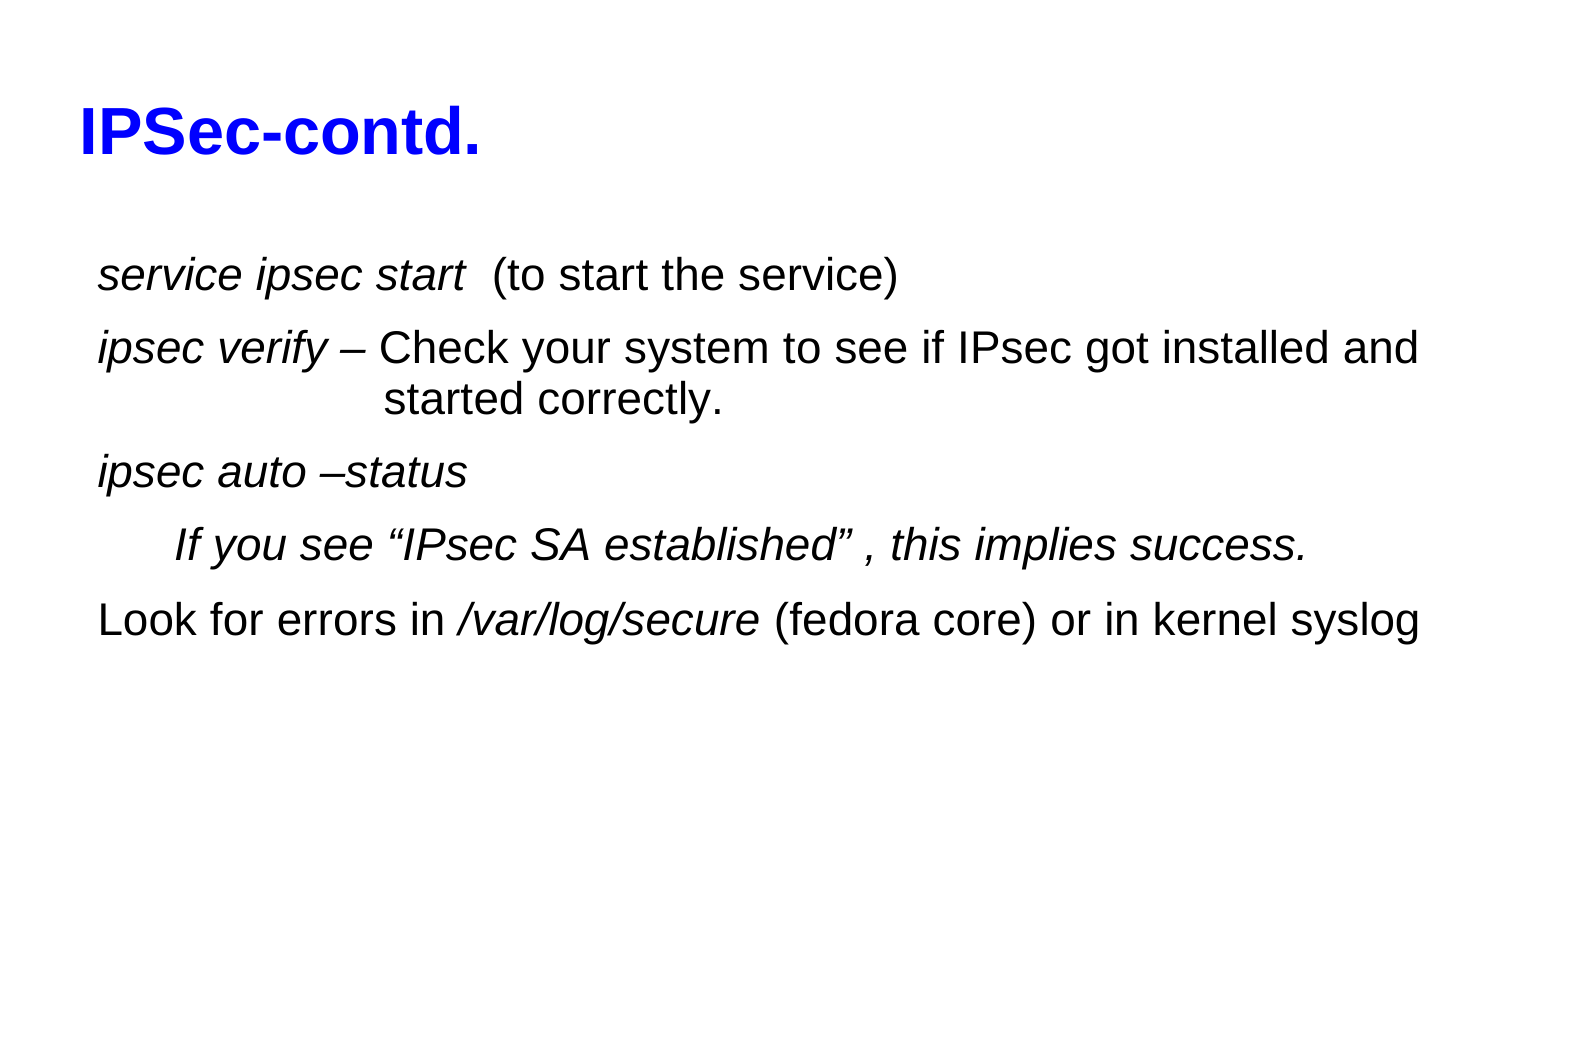

# IPSec-contd.
service ipsec start (to start the service)
ipsec verify – Check your system to see if IPsec got installed and started correctly.
ipsec auto –status
If you see “IPsec SA established” , this implies success.
Look for errors in /var/log/secure (fedora core) or in kernel syslog